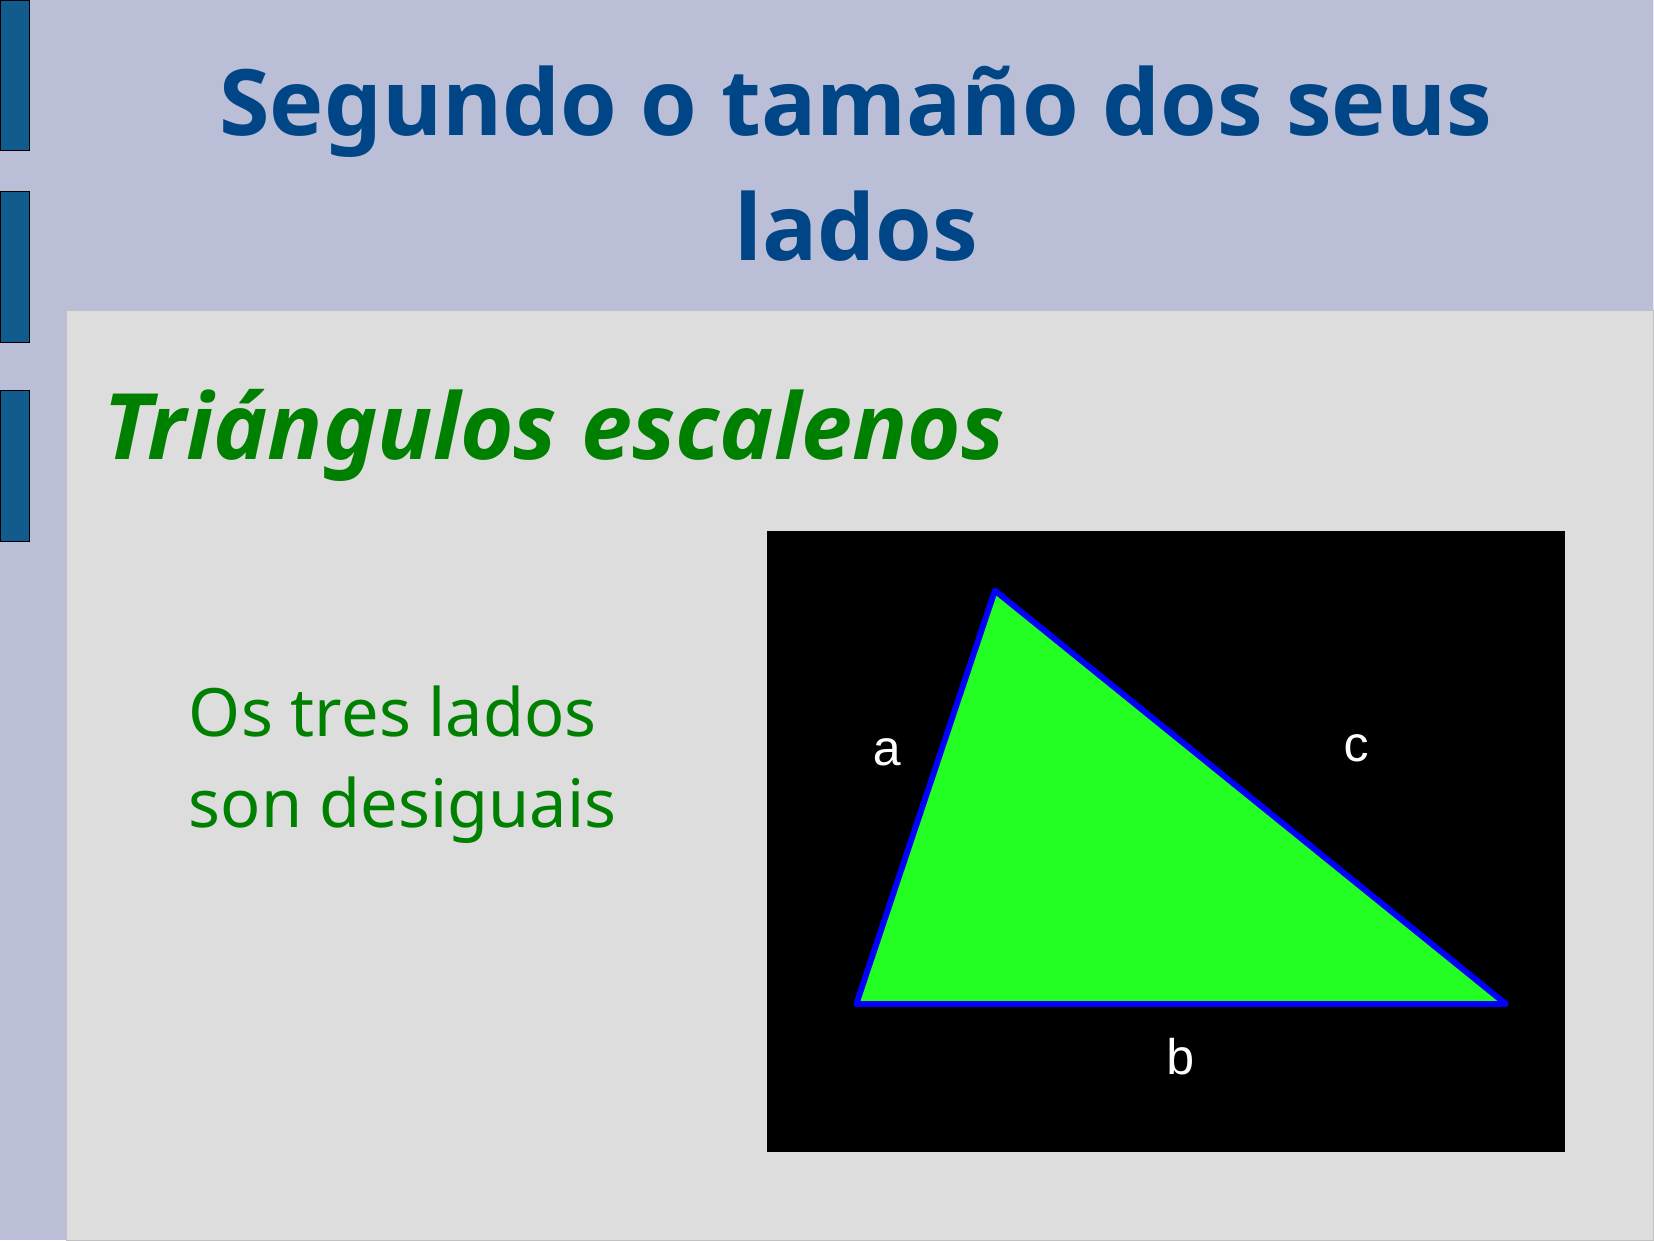

# Segundo o tamaño dos seus lados
Triángulos escalenos
c
a
b
Os tres lados son desiguais